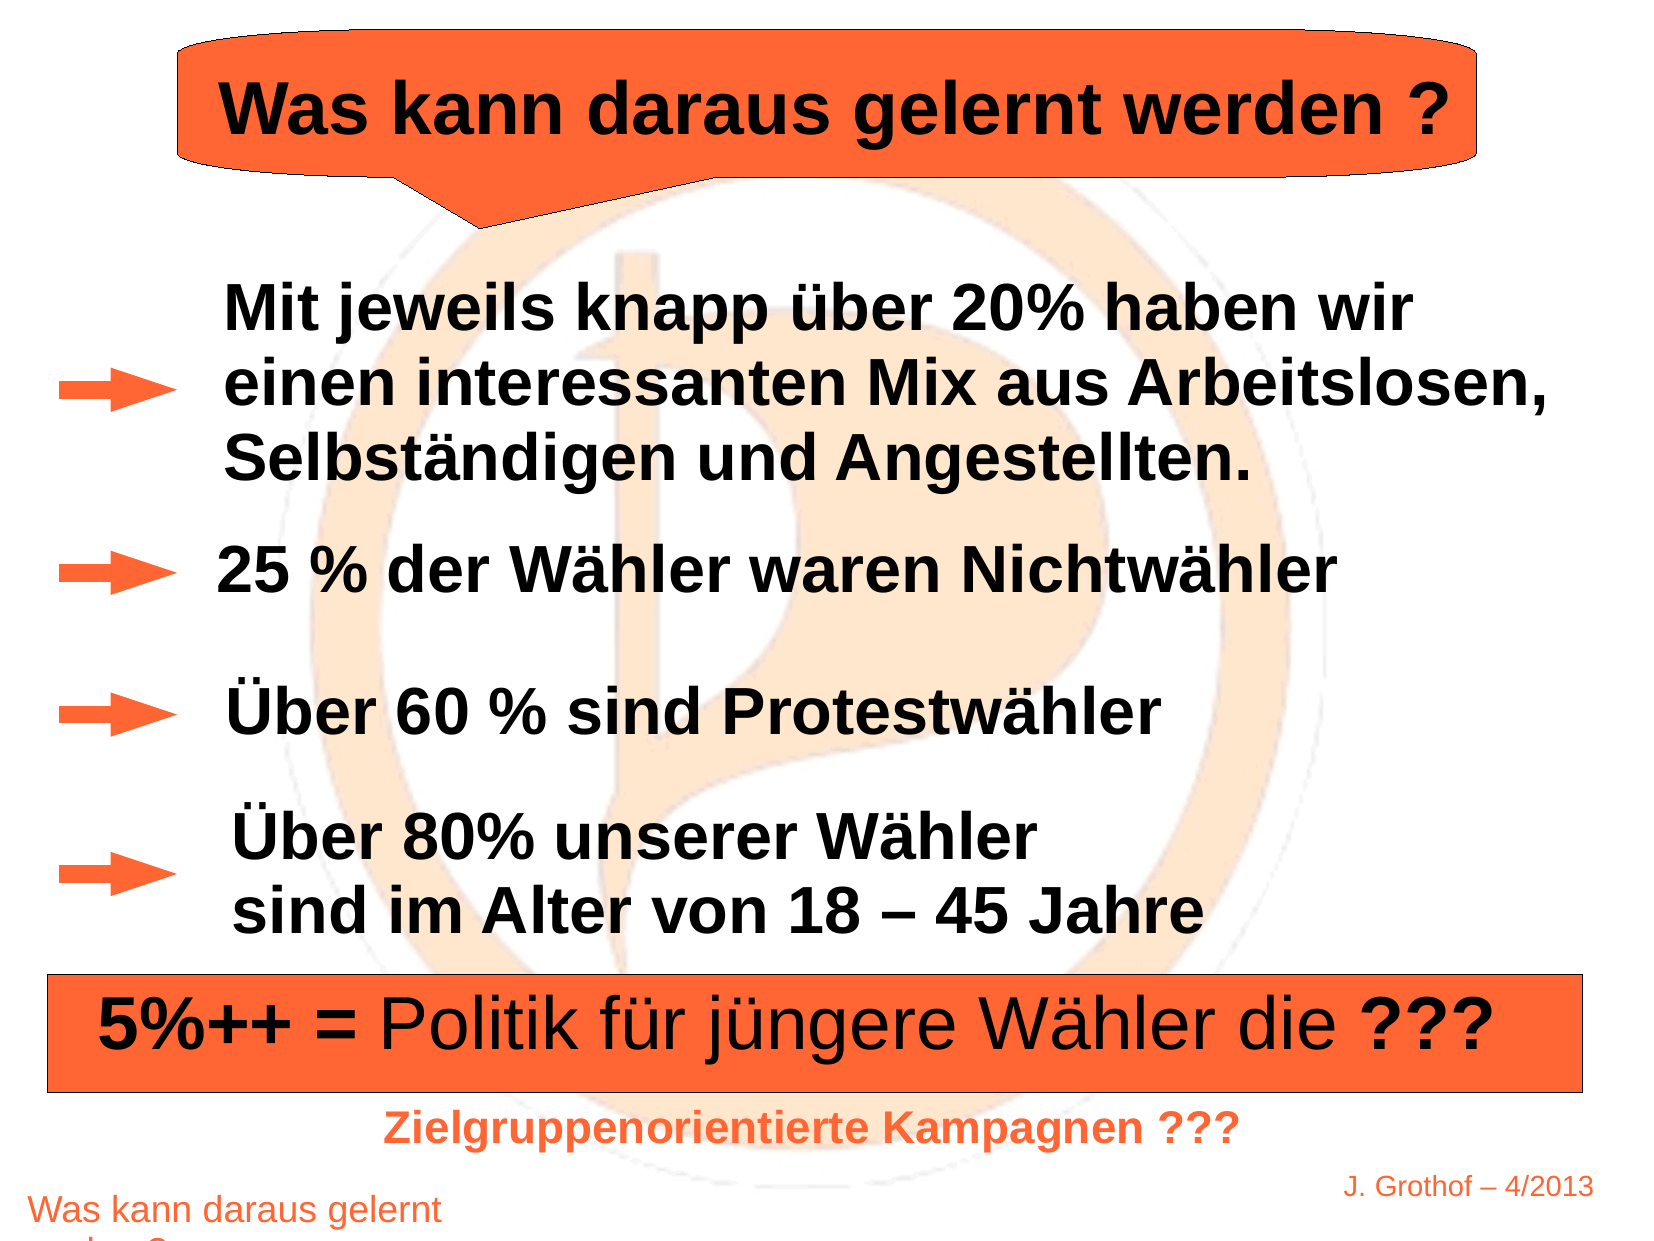

Was kann daraus gelernt werden ?
Mit jeweils knapp über 20% haben wir
einen interessanten Mix aus Arbeitslosen,
Selbständigen und Angestellten.
25 % der Wähler waren Nichtwähler
Über 60 % sind Protestwähler
Über 80% unserer Wähler
sind im Alter von 18 – 45 Jahre
5%++ = Politik für jüngere Wähler die ???
Zielgruppenorientierte Kampagnen ???
Was kann daraus gelernt werden ?